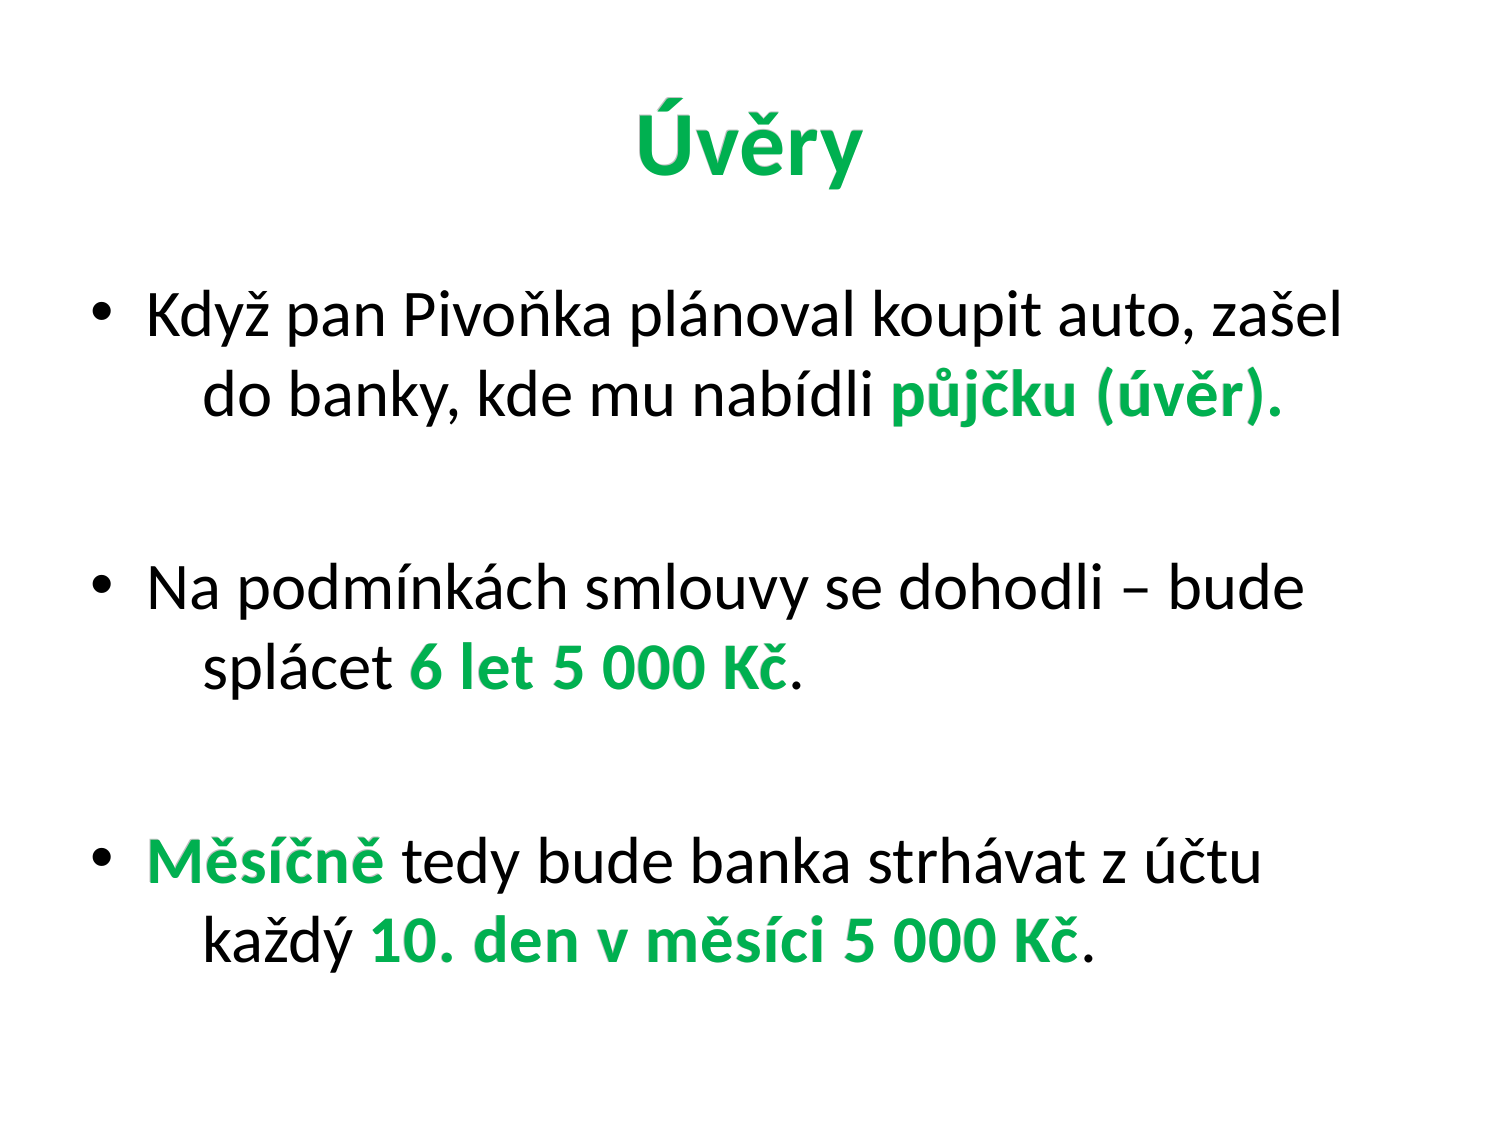

# Úvěry
Když pan Pivoňka plánoval koupit auto, zašel do banky, kde mu nabídli půjčku (úvěr).
Na podmínkách smlouvy se dohodli – bude splácet 6 let 5 000 Kč.
Měsíčně tedy bude banka strhávat z účtu každý 10. den v měsíci 5 000 Kč.